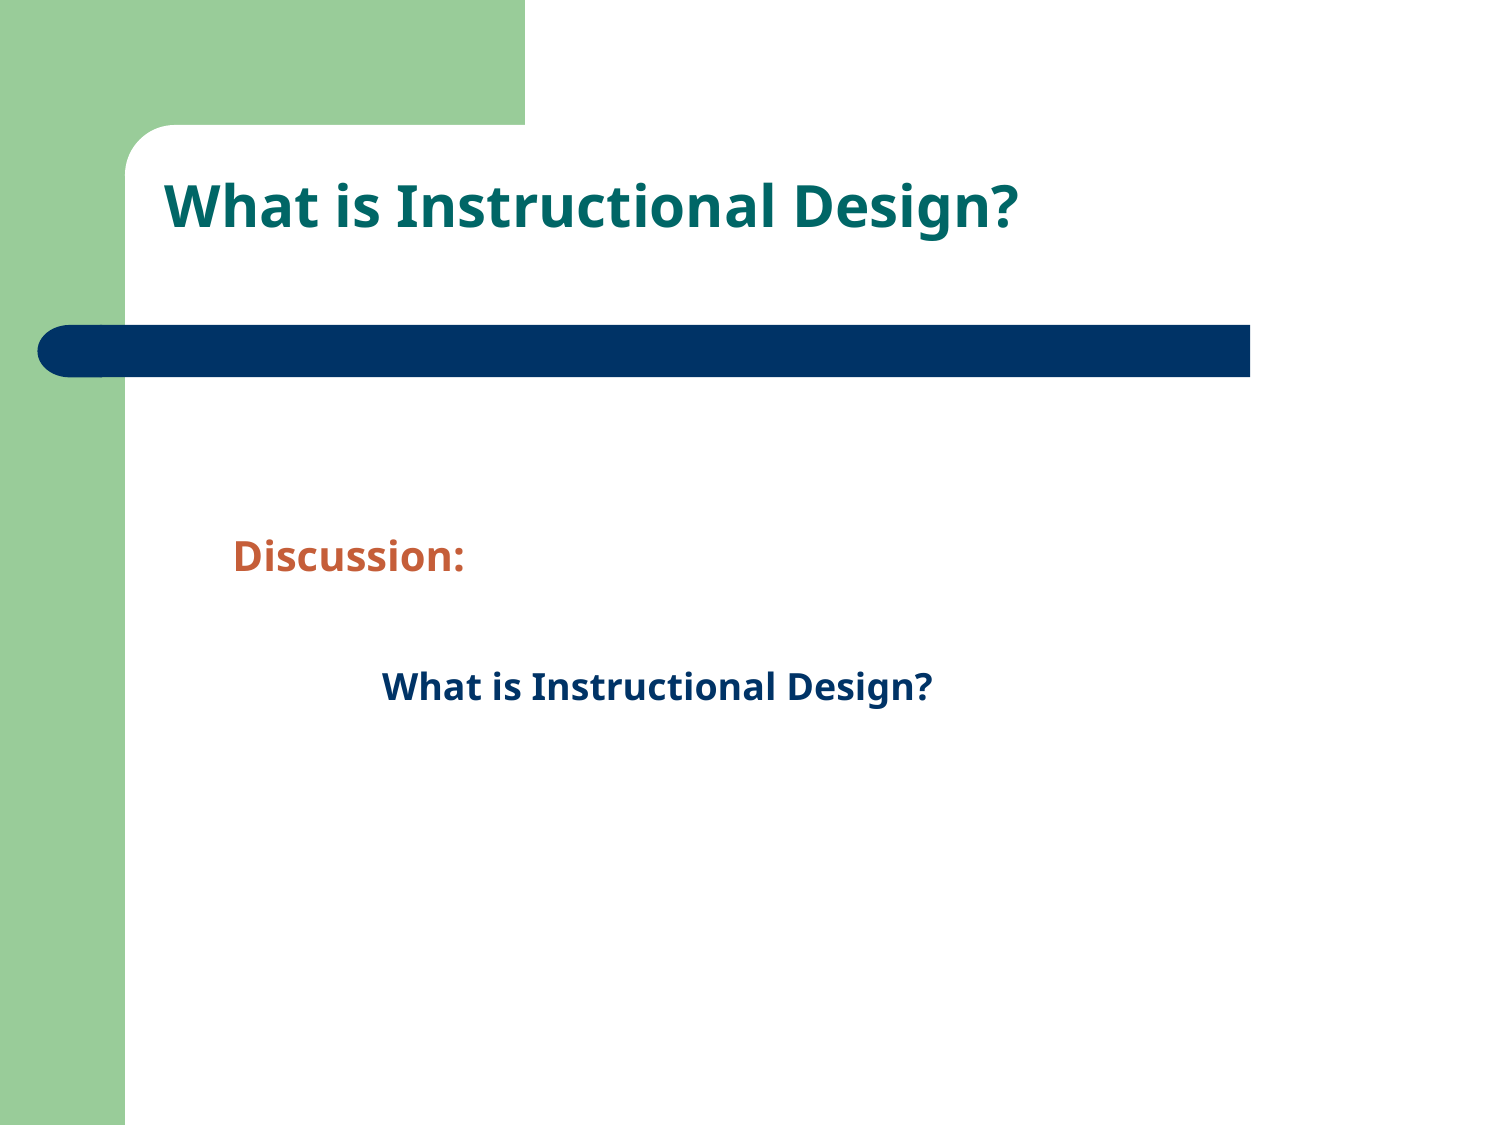

# What is Instructional Design?
Discussion:
		What is Instructional Design?